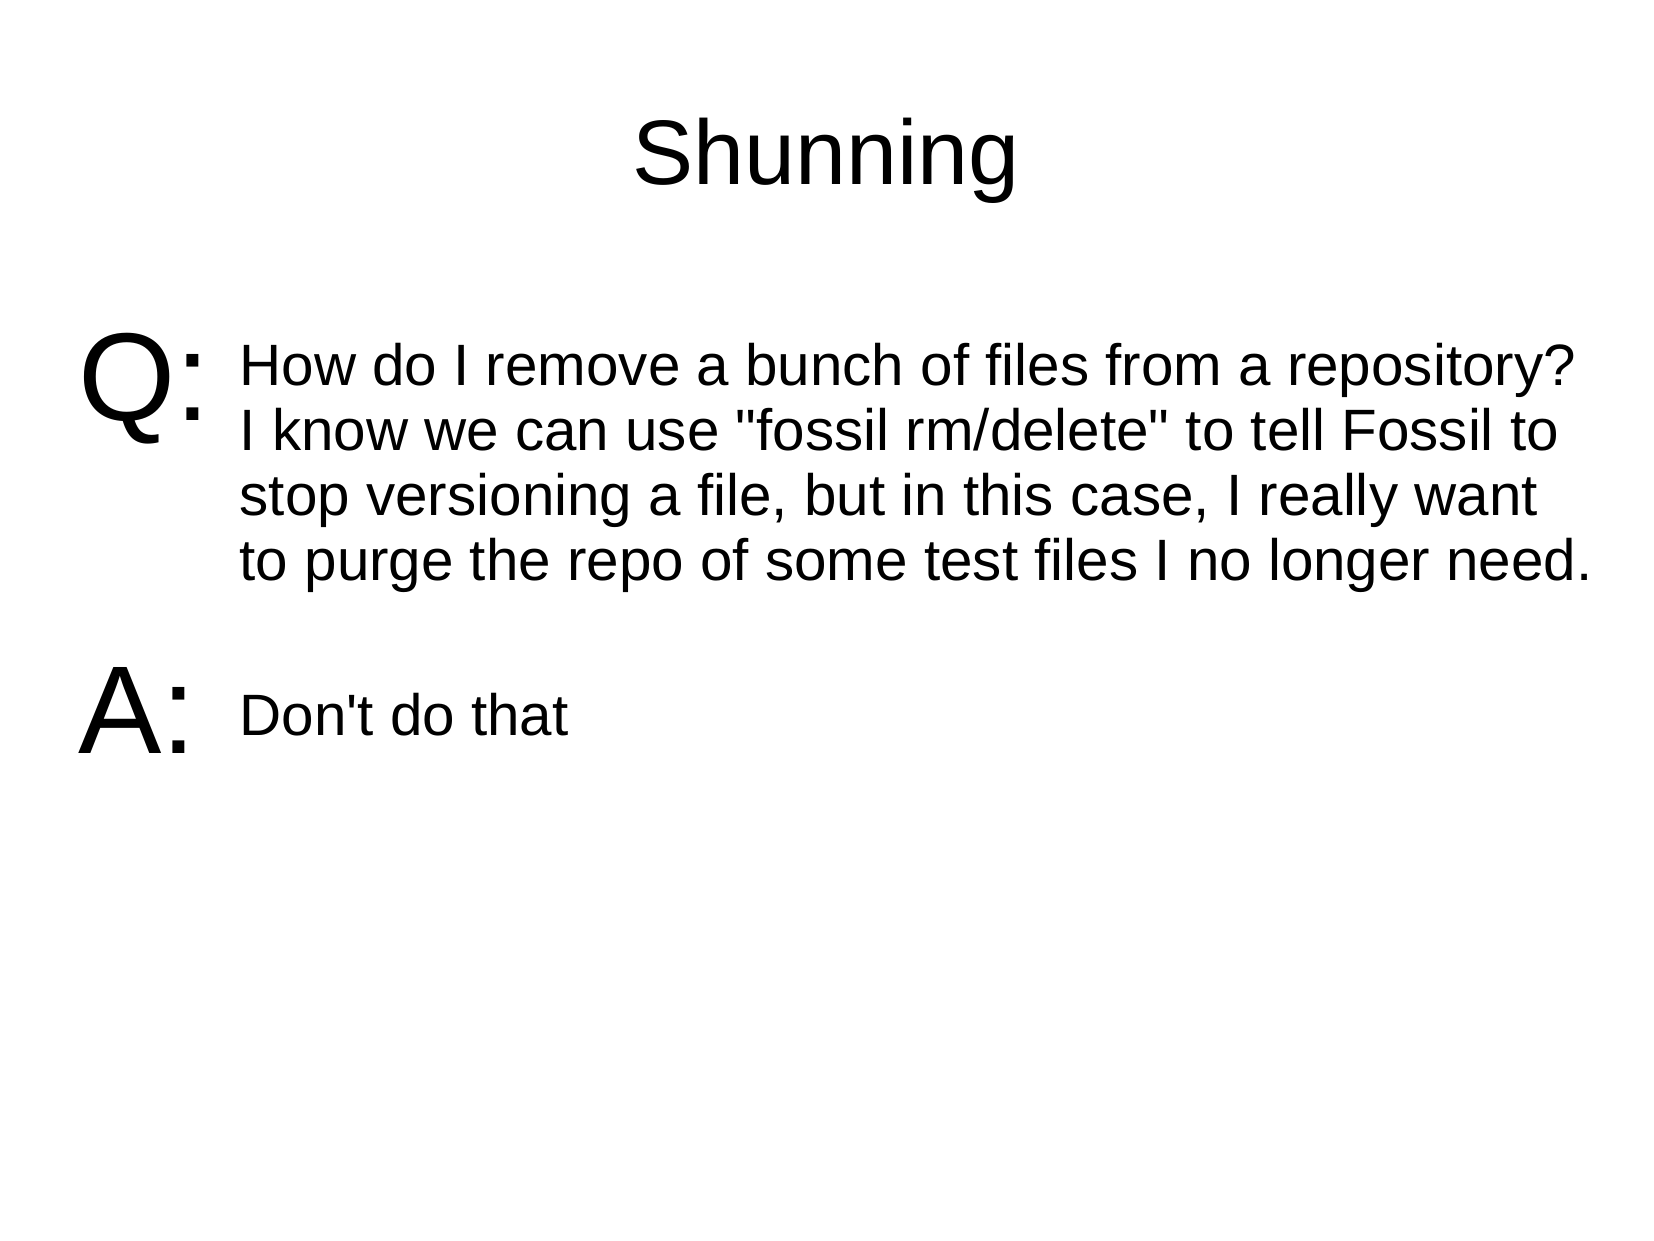

# Shunning
Q:
How do I remove a bunch of files from a repository?
I know we can use "fossil rm/delete" to tell Fossil to
stop versioning a file, but in this case, I really want
to purge the repo of some test files I no longer need.
A:
Don't do that